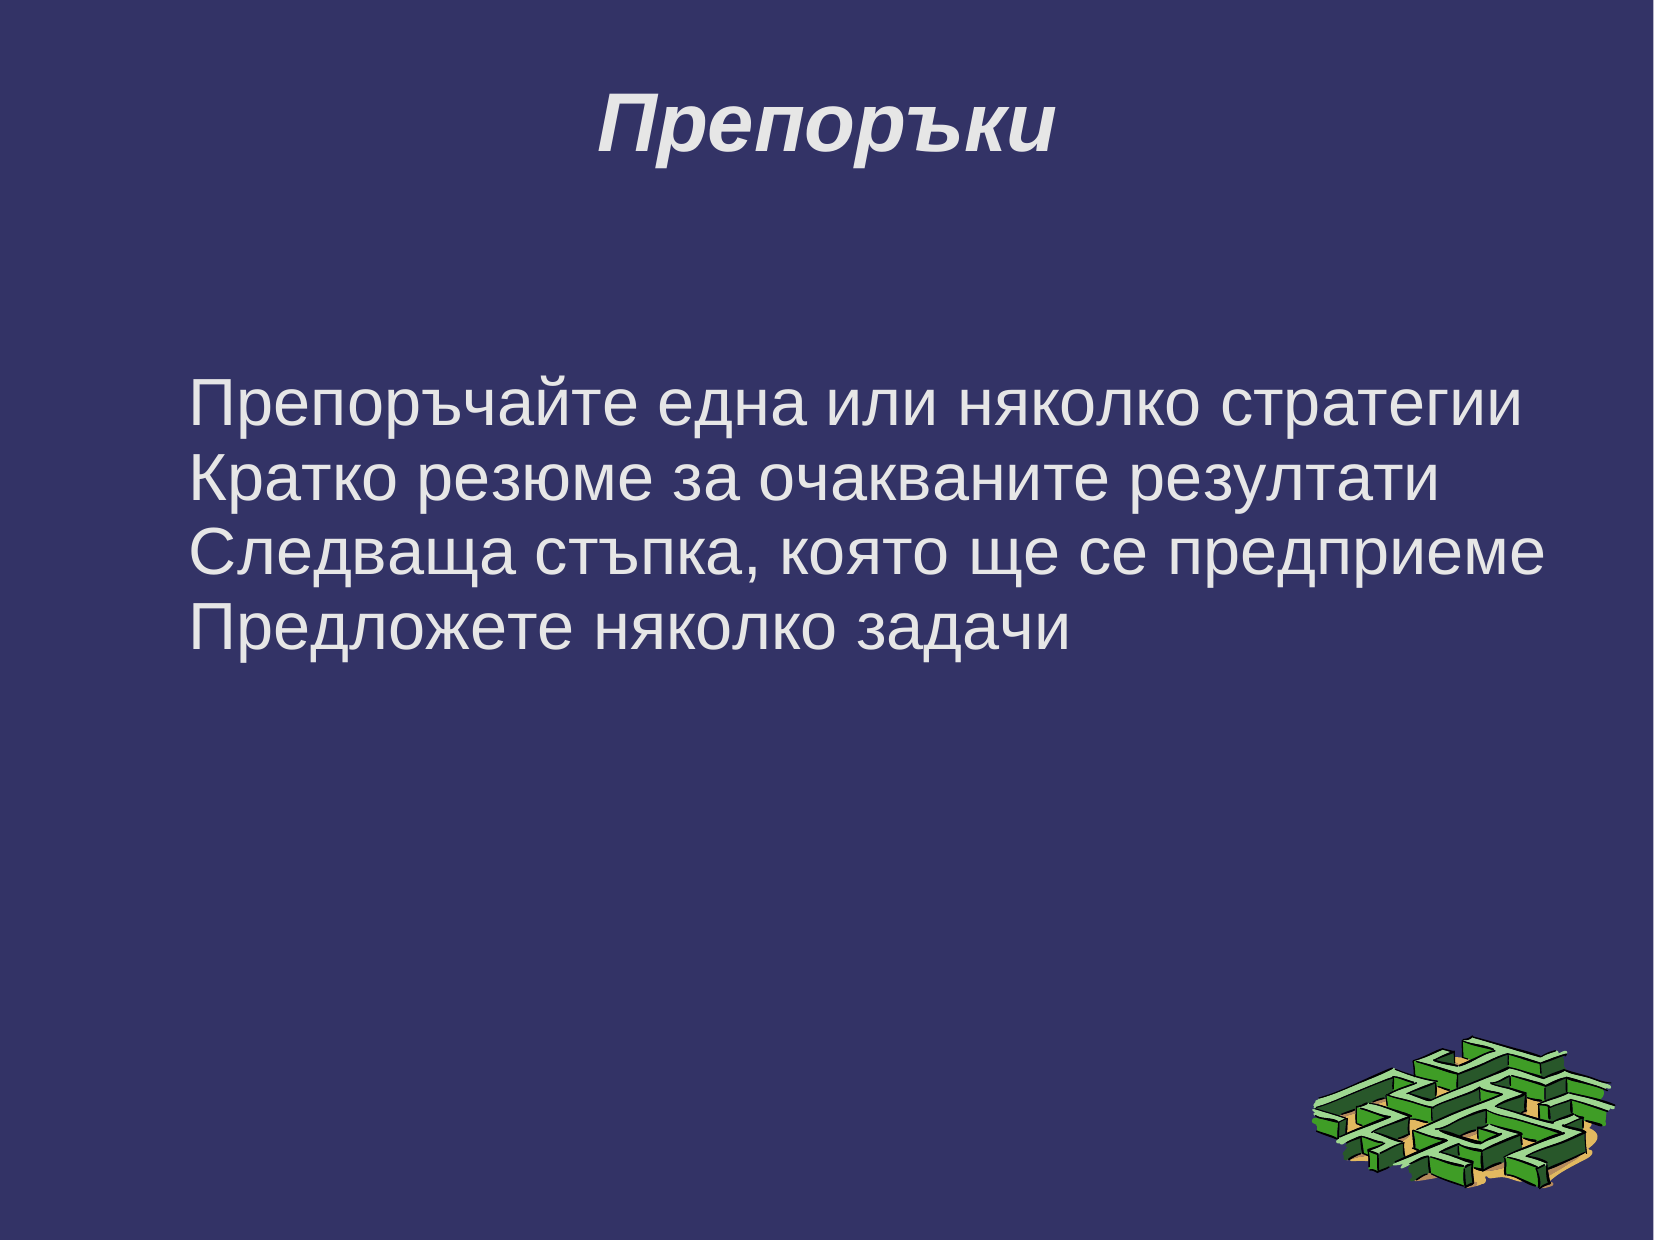

# Препоръки
Препоръчайте една или няколко стратегии
Кратко резюме за очакваните резултати
Следваща стъпка, която ще се предприеме
Предложете няколко задачи